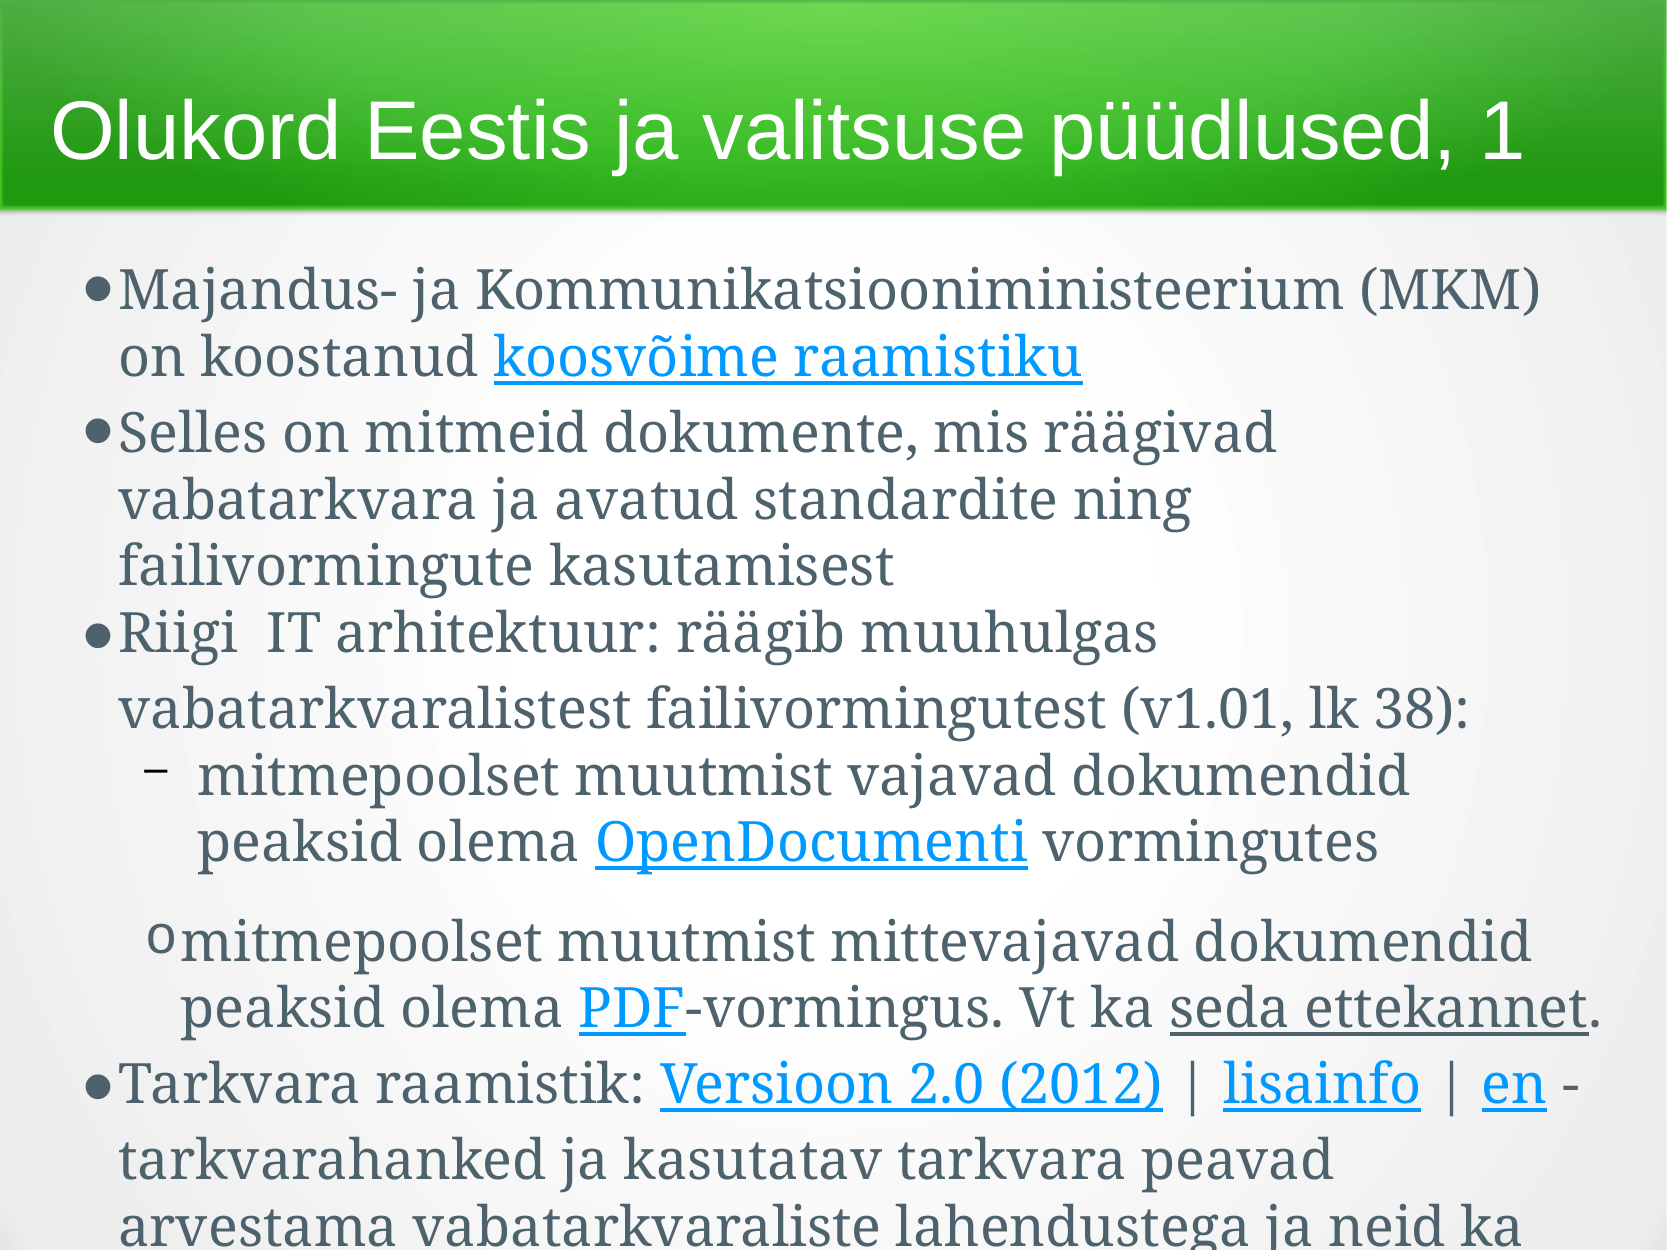

# Olukord Eestis ja valitsuse püüdlused, 1
Majandus- ja Kommunikatsiooniministeerium (MKM) on koostanud koosvõime raamistiku
Selles on mitmeid dokumente, mis räägivad vabatarkvara ja avatud standardite ning failivormingute kasutamisest
Riigi  IT arhitektuur: räägib muuhulgas vabatarkvaralistest failivormingutest (v1.01, lk 38):
mitmepoolset muutmist vajavad dokumendid peaksid olema OpenDocumenti vormingutes
mitmepoolset muutmist mittevajavad dokumendid peaksid olema PDF-vormingus. Vt ka seda ettekannet.
Tarkvara raamistik: Versioon 2.0 (2012) | lisainfo | en - tarkvarahanked ja kasutatav tarkvara peavad arvestama vabatarkvaraliste lahendustega ja neid ka kasutama kui ei ole mõjuvat põhjust seda mitte teha